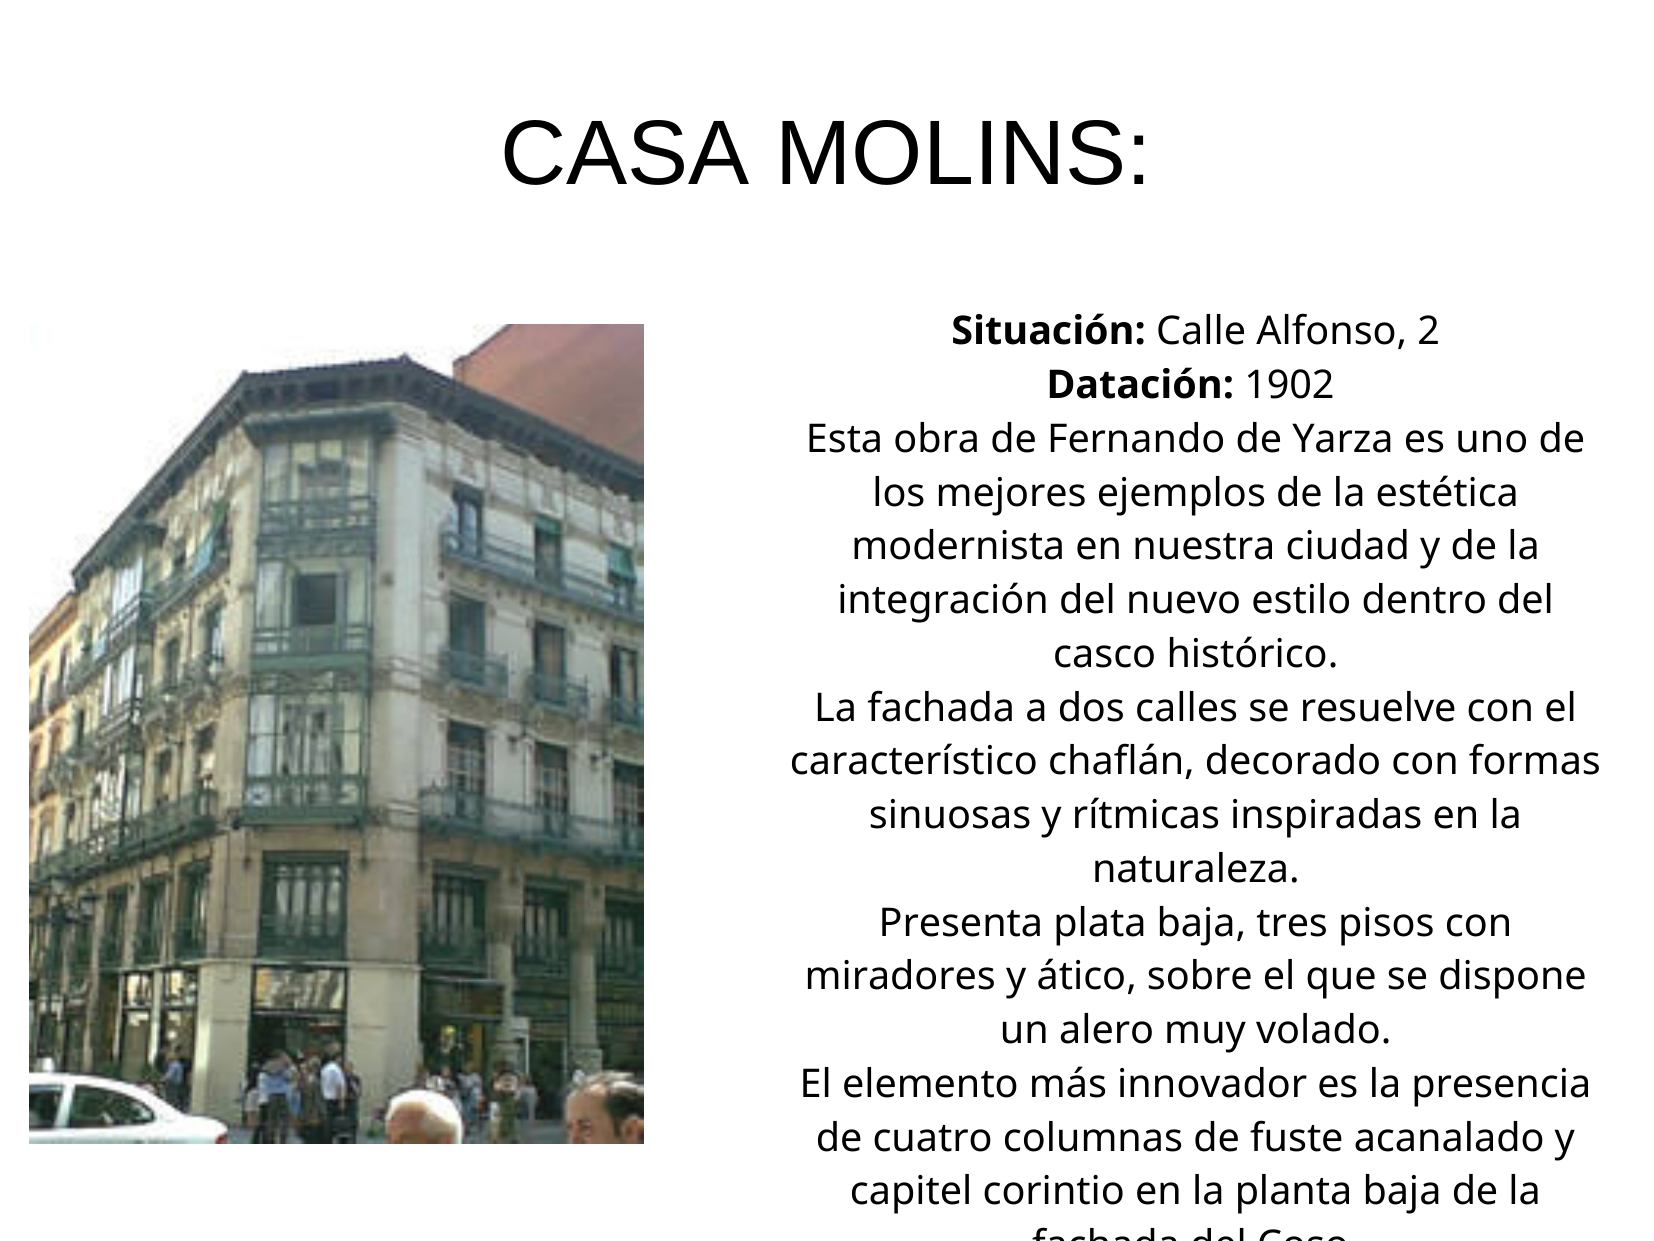

# CASA MOLINS:
Situación: Calle Alfonso, 2
Datación: 1902
Esta obra de Fernando de Yarza es uno de los mejores ejemplos de la estética modernista en nuestra ciudad y de la integración del nuevo estilo dentro del casco histórico.
La fachada a dos calles se resuelve con el característico chaflán, decorado con formas sinuosas y rítmicas inspiradas en la naturaleza.
Presenta plata baja, tres pisos con miradores y ático, sobre el que se dispone un alero muy volado.
El elemento más innovador es la presencia de cuatro columnas de fuste acanalado y capitel corintio en la planta baja de la fachada del Coso.